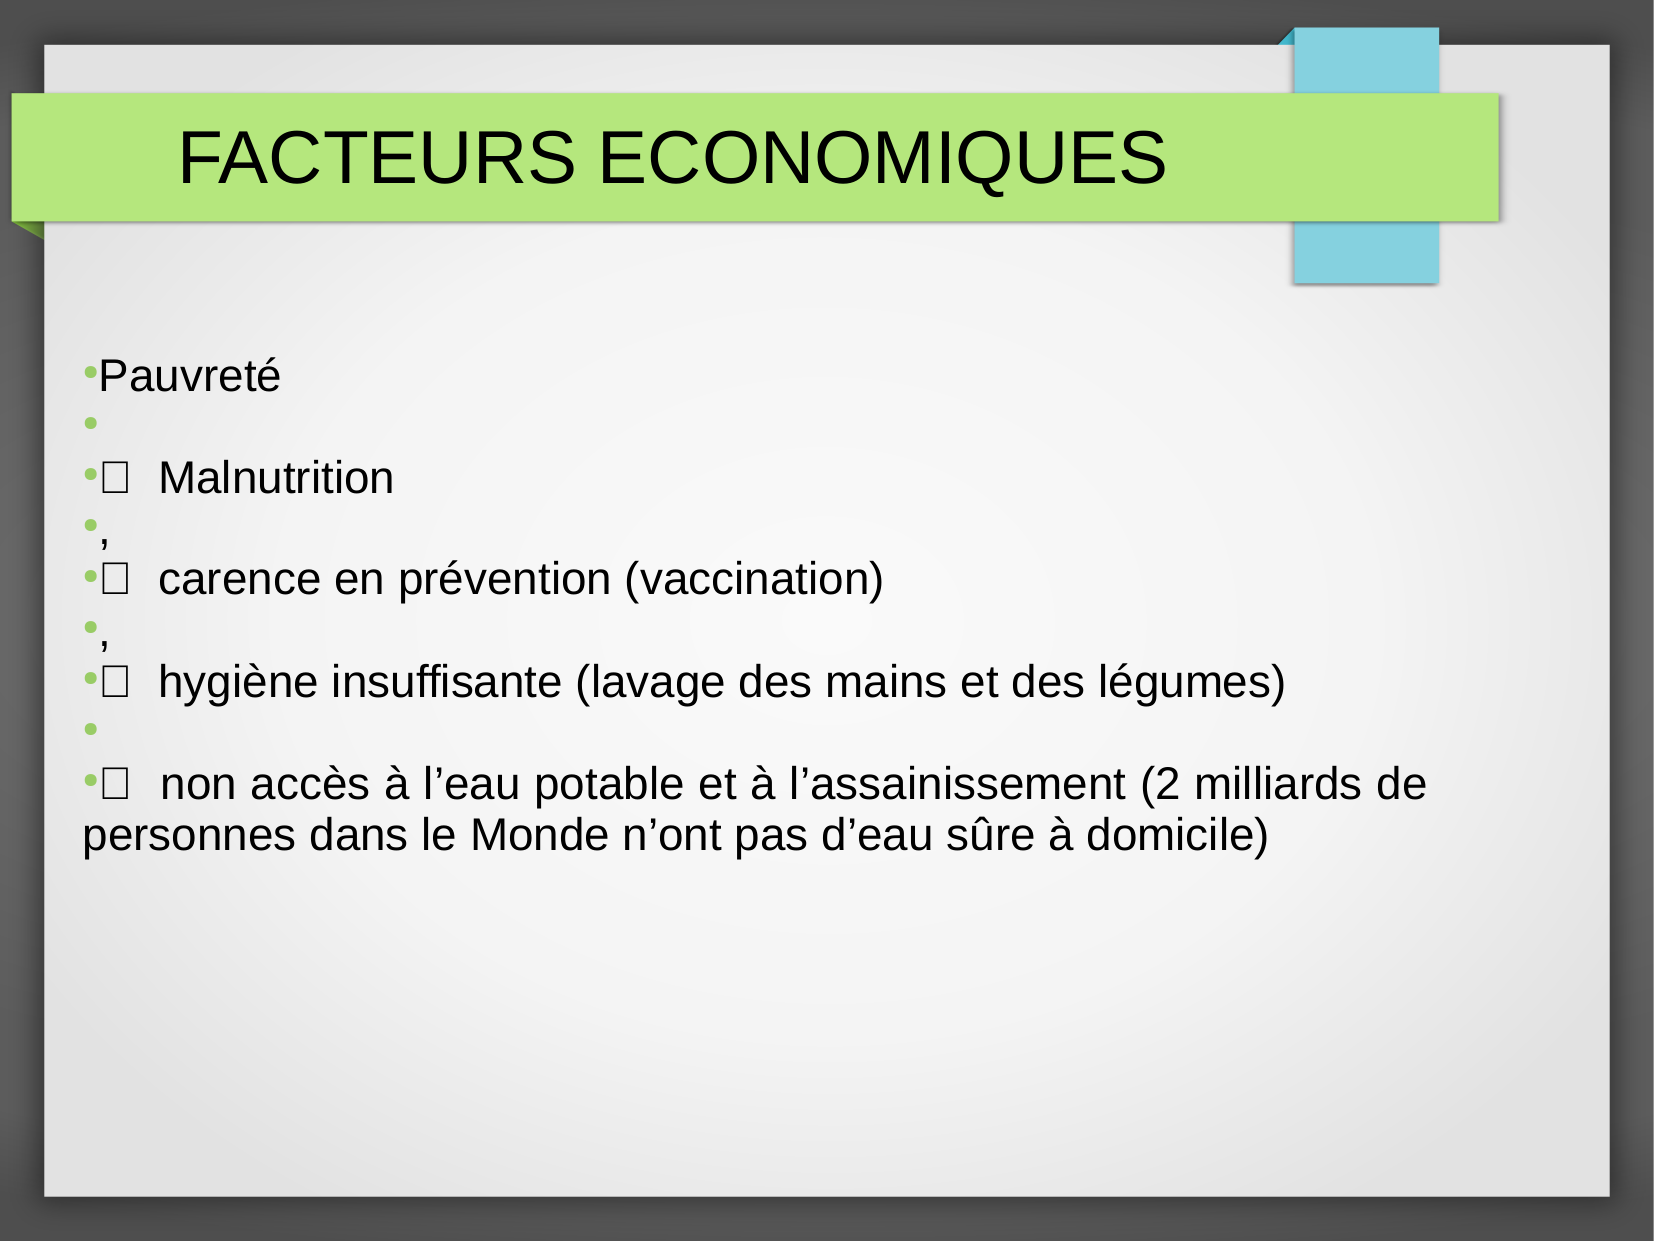

# FACTEURS ECONOMIQUES
Pauvreté
 Malnutrition
,
 carence en prévention (vaccination)
,
 hygiène insuffisante (lavage des mains et des légumes)
 non accès à l’eau potable et à l’assainissement (2 milliards de personnes dans le Monde n’ont pas d’eau sûre à domicile)